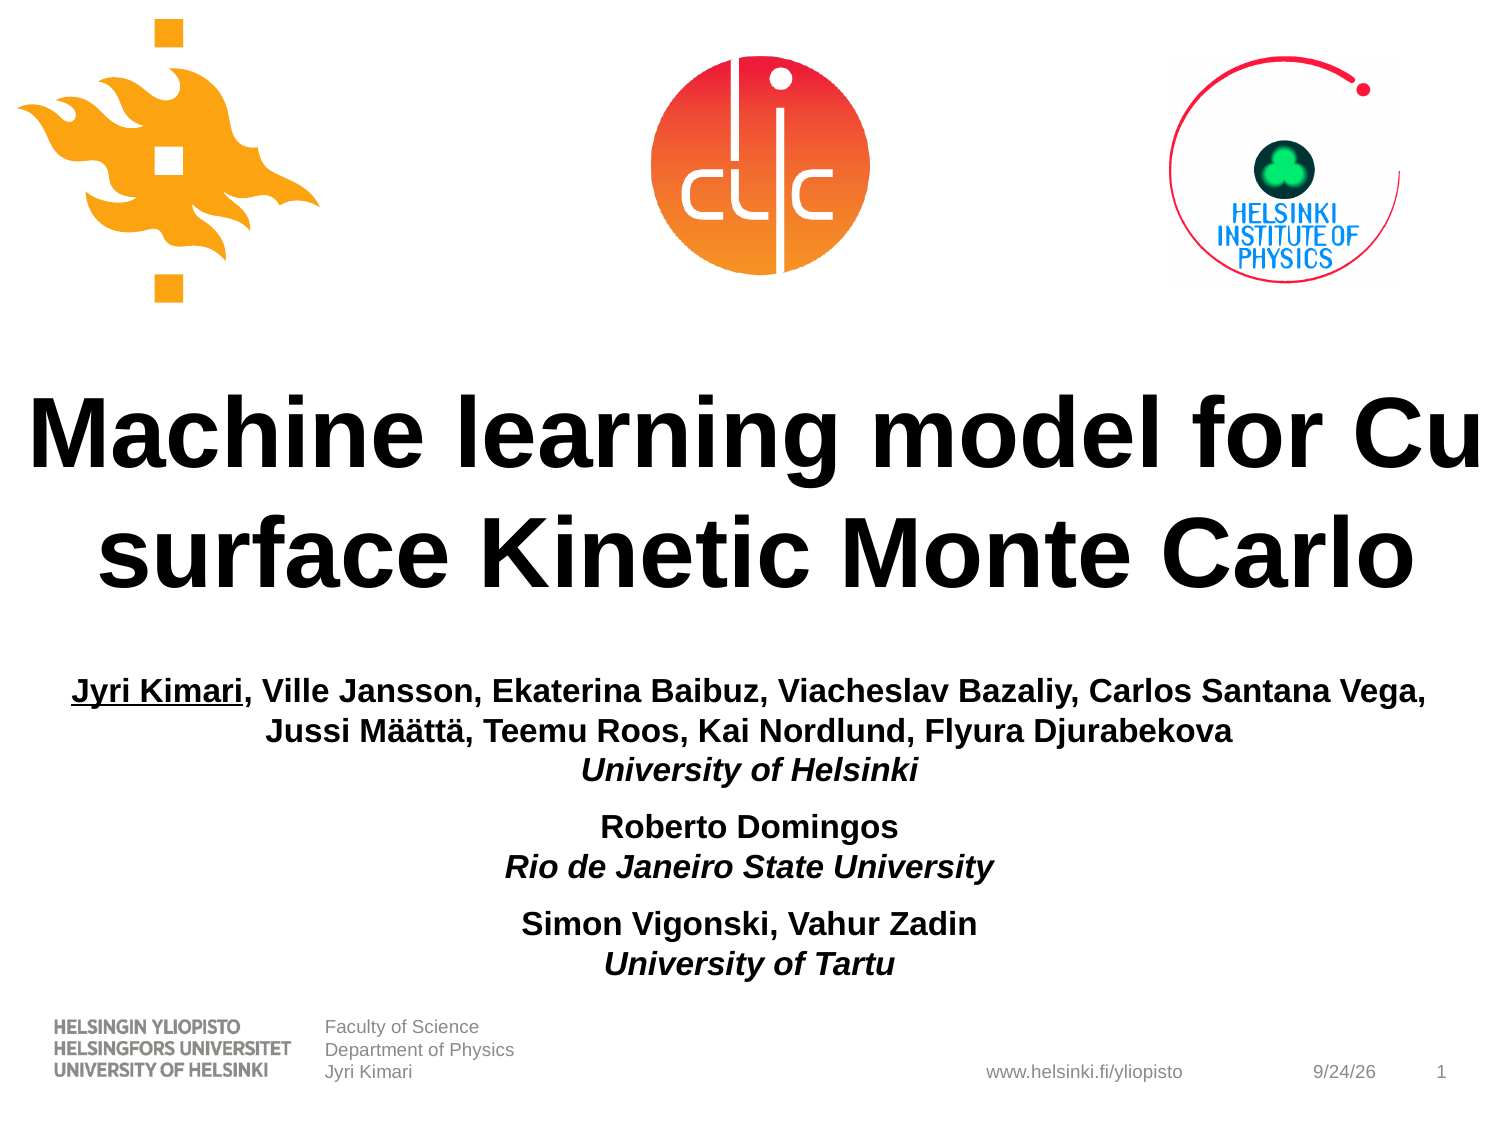

# Machine learning model for Cu surface Kinetic Monte Carlo
Jyri Kimari, Ville Jansson, Ekaterina Baibuz, Viacheslav Bazaliy, Carlos Santana Vega,
Jussi Määttä, Teemu Roos, Kai Nordlund, Flyura Djurabekova
University of Helsinki
Roberto Domingos
Rio de Janeiro State University
Simon Vigonski, Vahur Zadin
University of Tartu
Faculty of Science
Department of Physics
Jyri Kimari